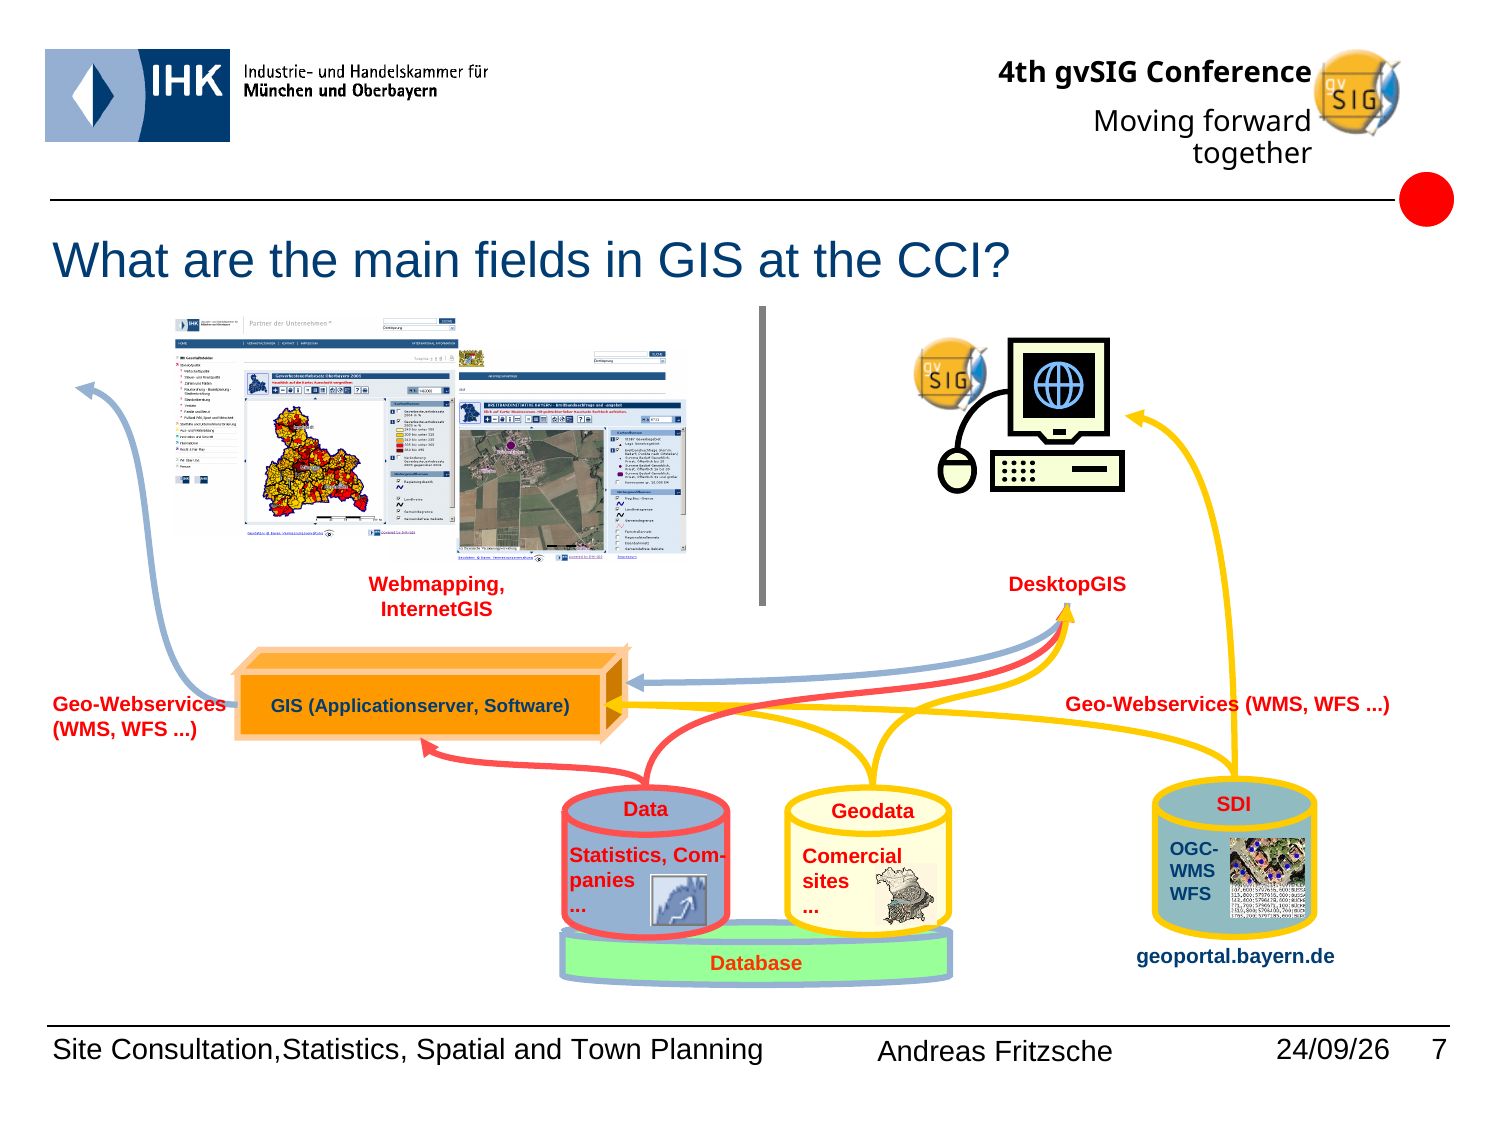

# What are the main fields in GIS at the CCI?
Webmapping, InternetGIS
DesktopGIS
GIS (Applicationserver, Software)
Geo-Webservices
(WMS, WFS ...)
Geo-Webservices (WMS, WFS ...)
OGC-
WMS
WFS
SDI
geoportal.bayern.de
Data
Geodata
Statistics, Com-
panies
...
Comercial
sites
...
Database
7